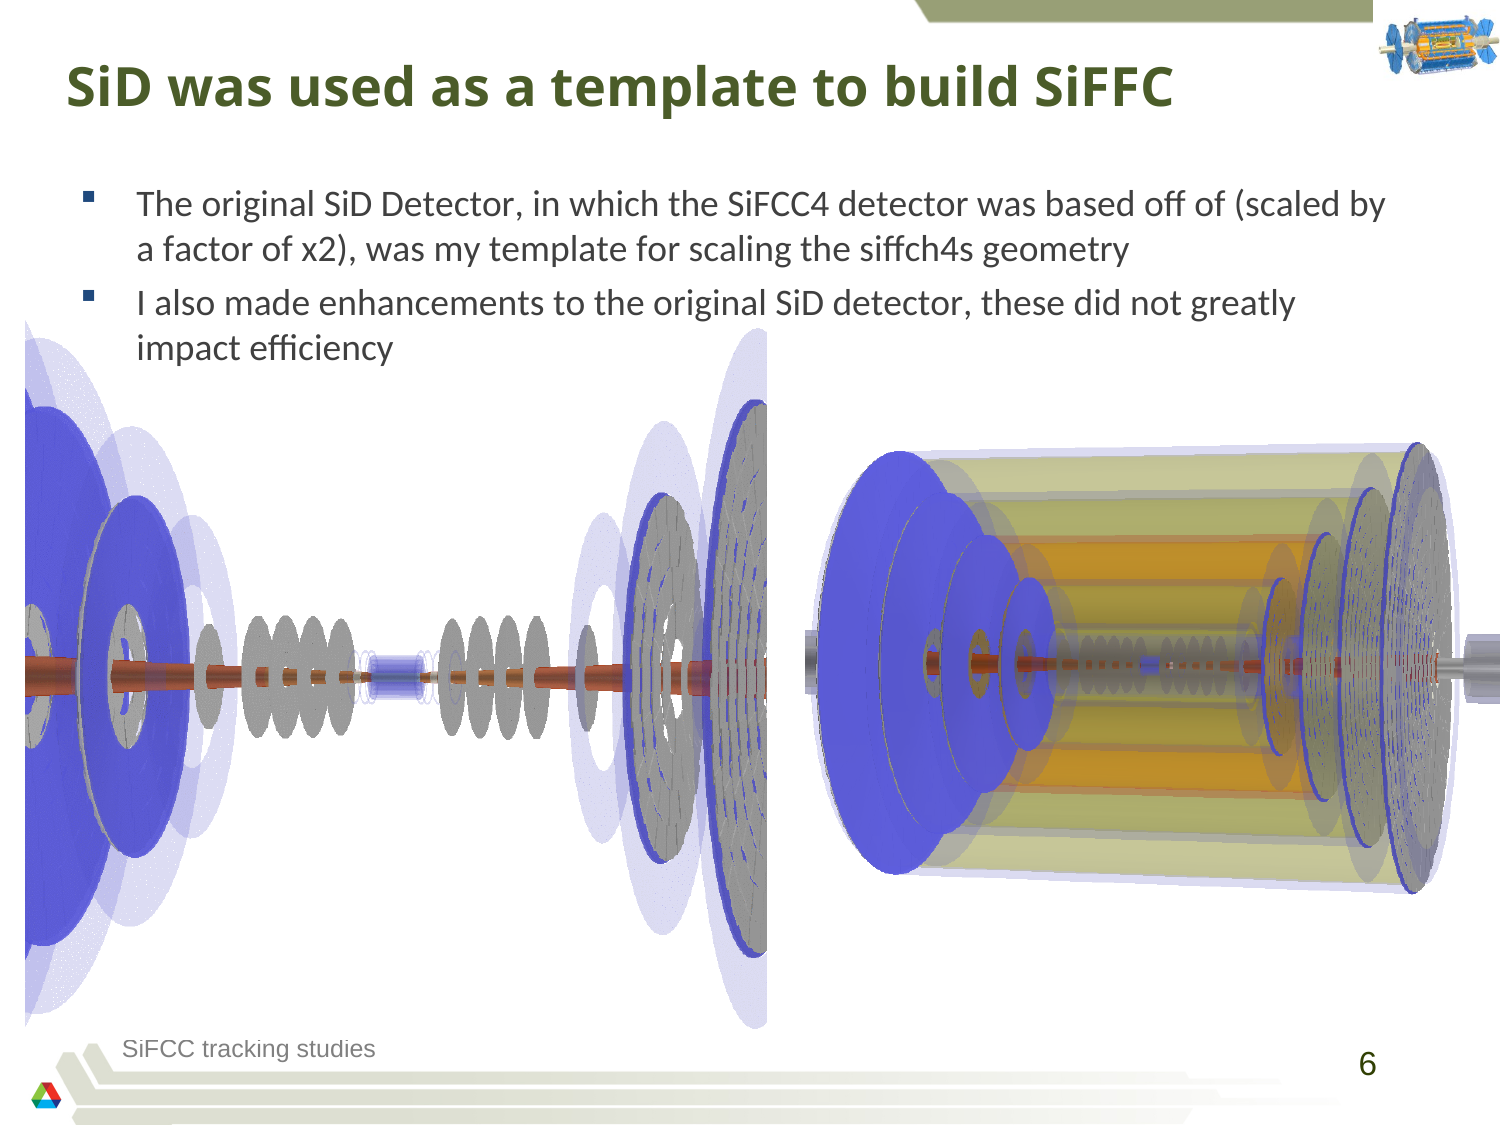

SiD was used as a template to build SiFFC
# The original SiD Detector, in which the SiFCC4 detector was based off of (scaled by a factor of x2), was my template for scaling the siffch4s geometry
I also made enhancements to the original SiD detector, these did not greatly impact efficiency